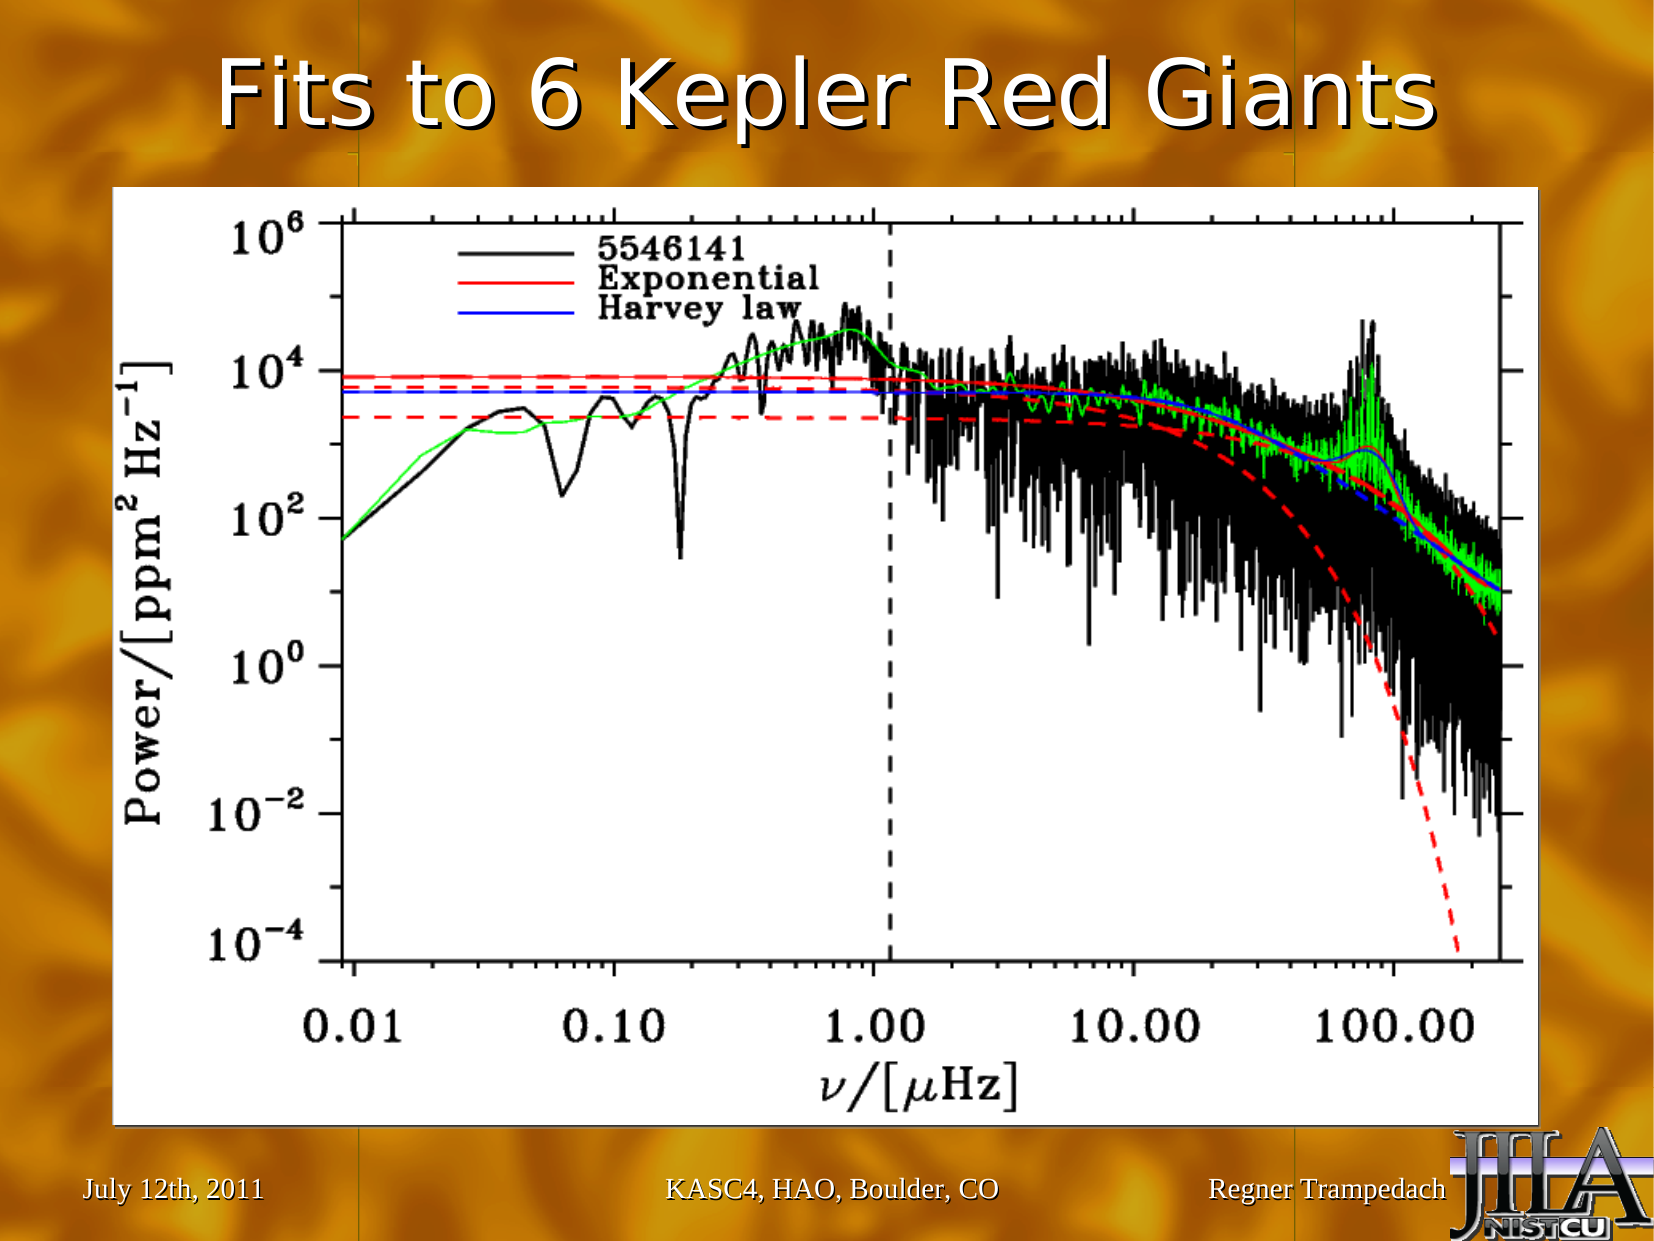

# Fits to 6 Kepler Red Giants